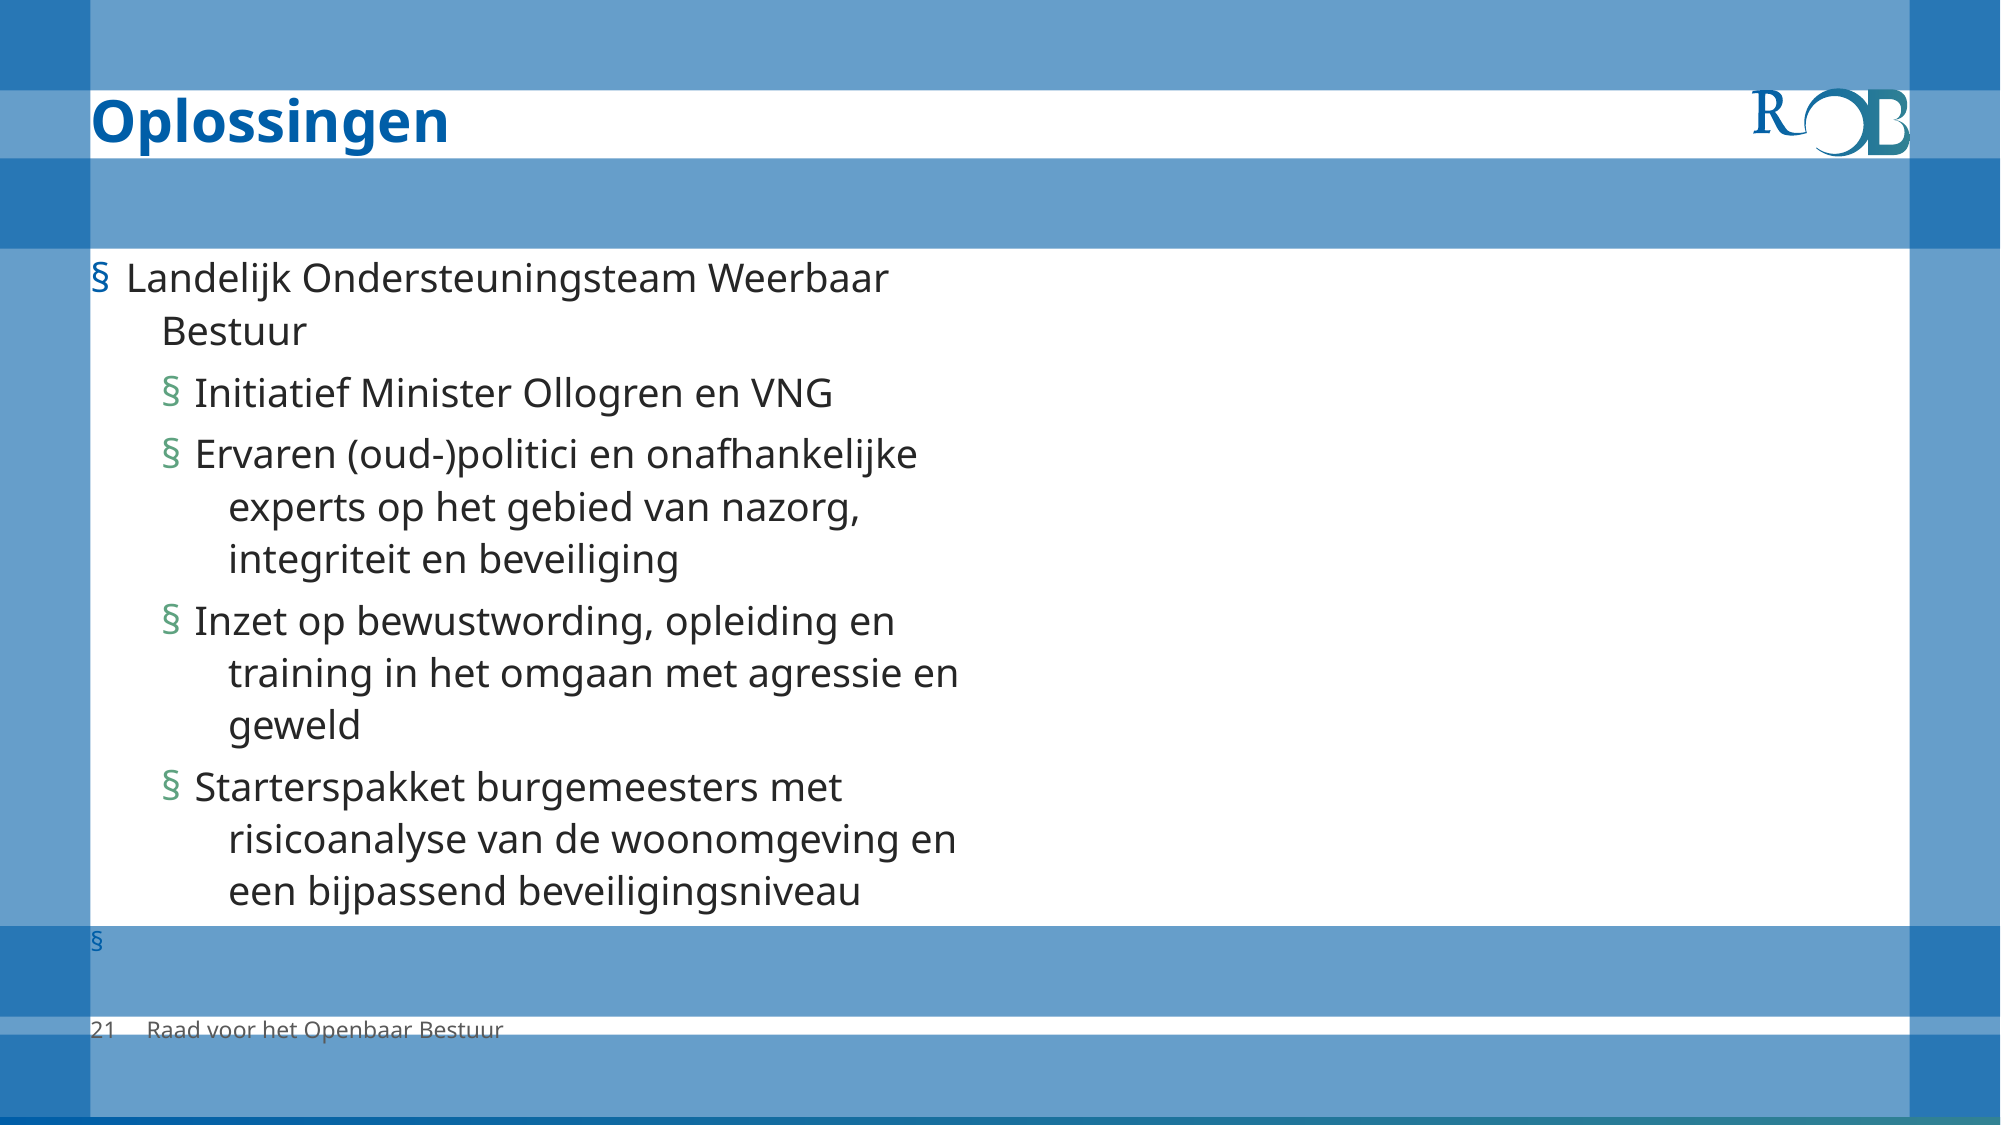

# Oplossingen
Landelijk Ondersteuningsteam Weerbaar Bestuur
Initiatief Minister Ollogren en VNG
Ervaren (oud-)politici en onafhankelijke experts op het gebied van nazorg, integriteit en beveiliging
Inzet op bewustwording, opleiding en training in het omgaan met agressie en geweld
Starterspakket burgemeesters met risicoanalyse van de woonomgeving en een bijpassend beveiligingsniveau
Raad voor het Openbaar Bestuur